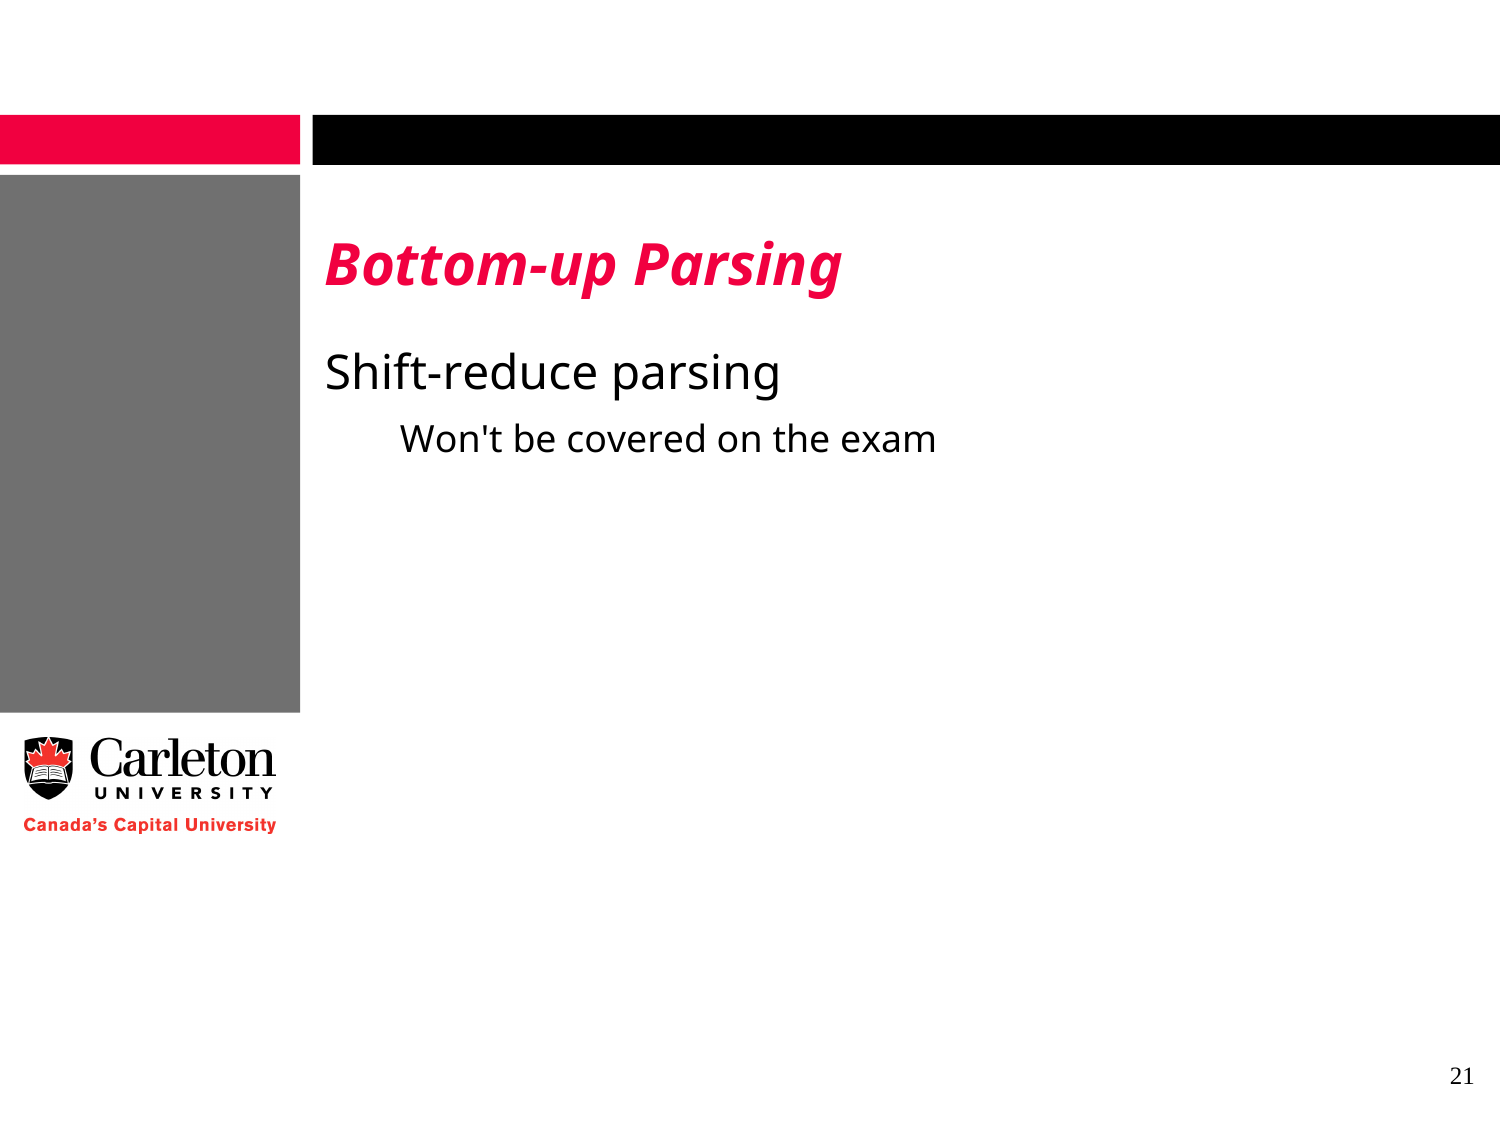

# Bottom-up Parsing
Shift-reduce parsing
Won't be covered on the exam
21